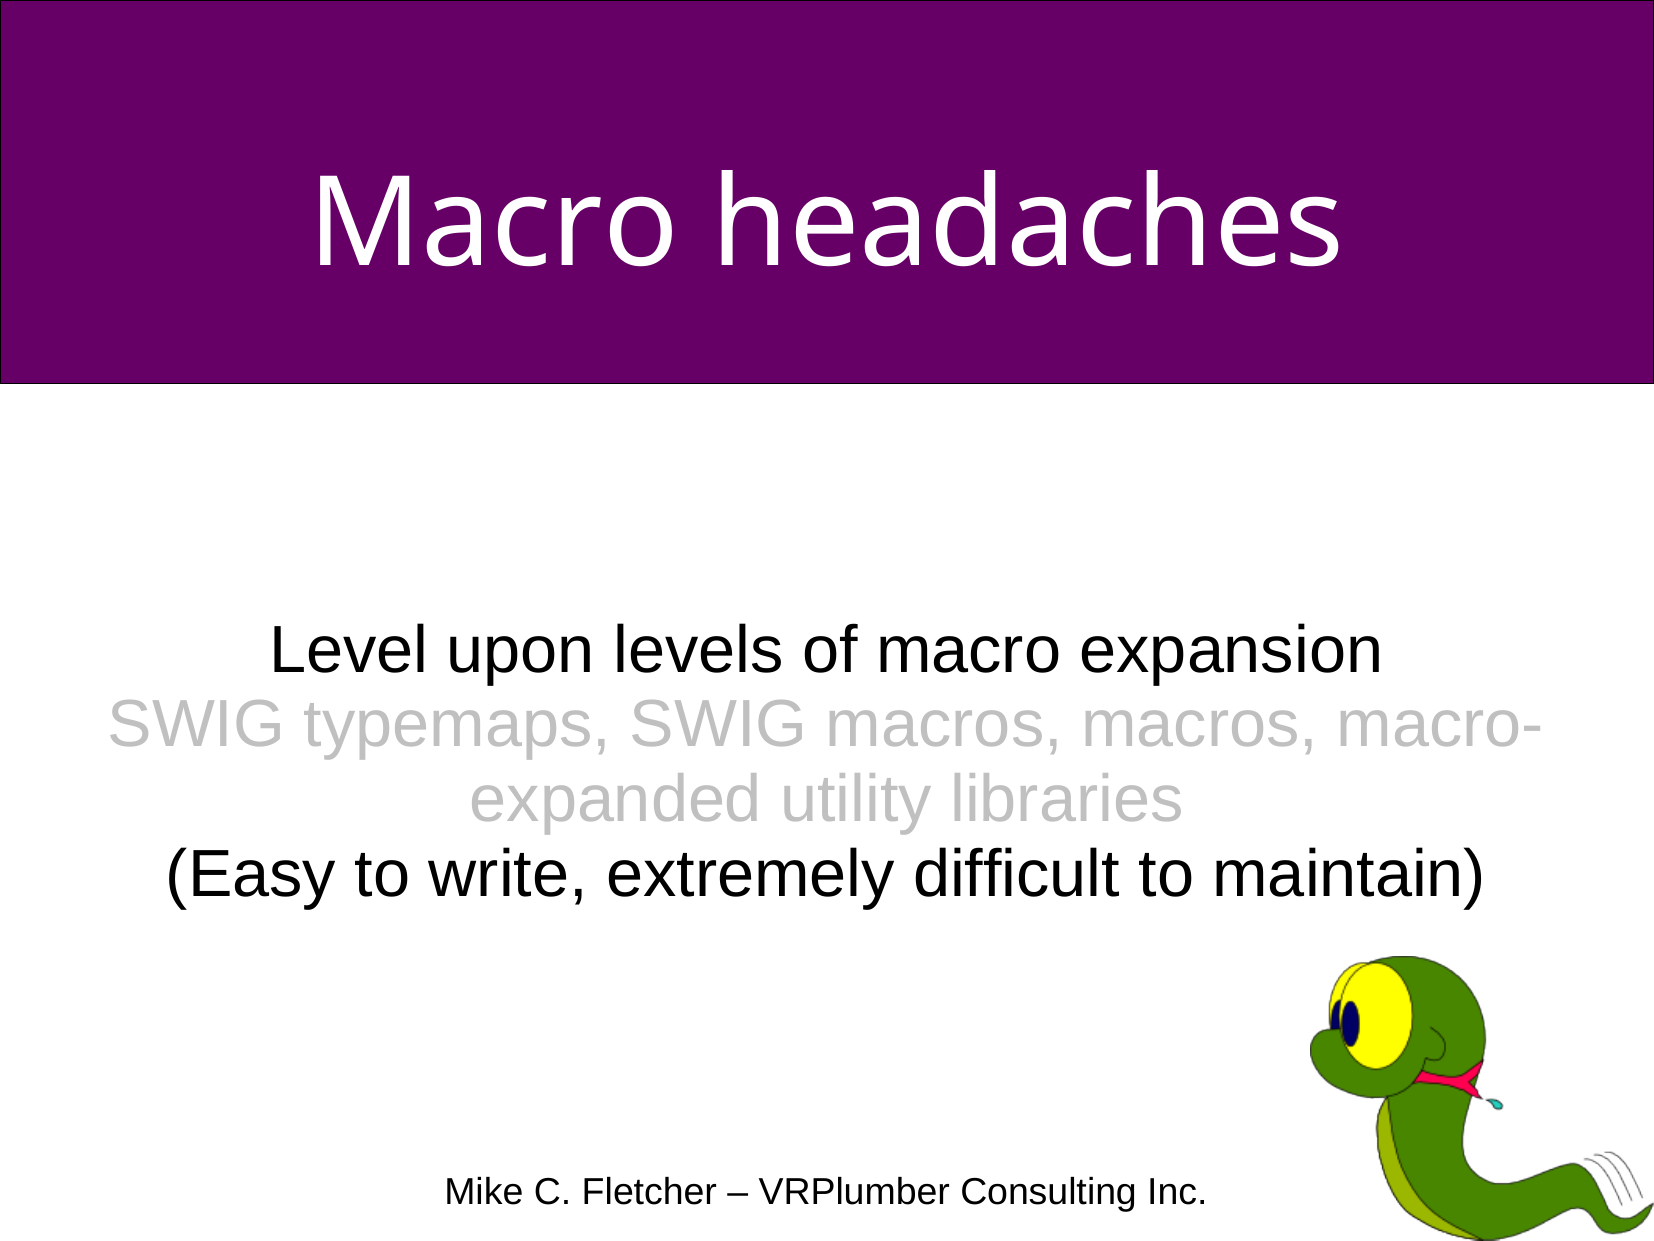

# Macro headaches
Level upon levels of macro expansion
SWIG typemaps, SWIG macros, macros, macro-expanded utility libraries
(Easy to write, extremely difficult to maintain)